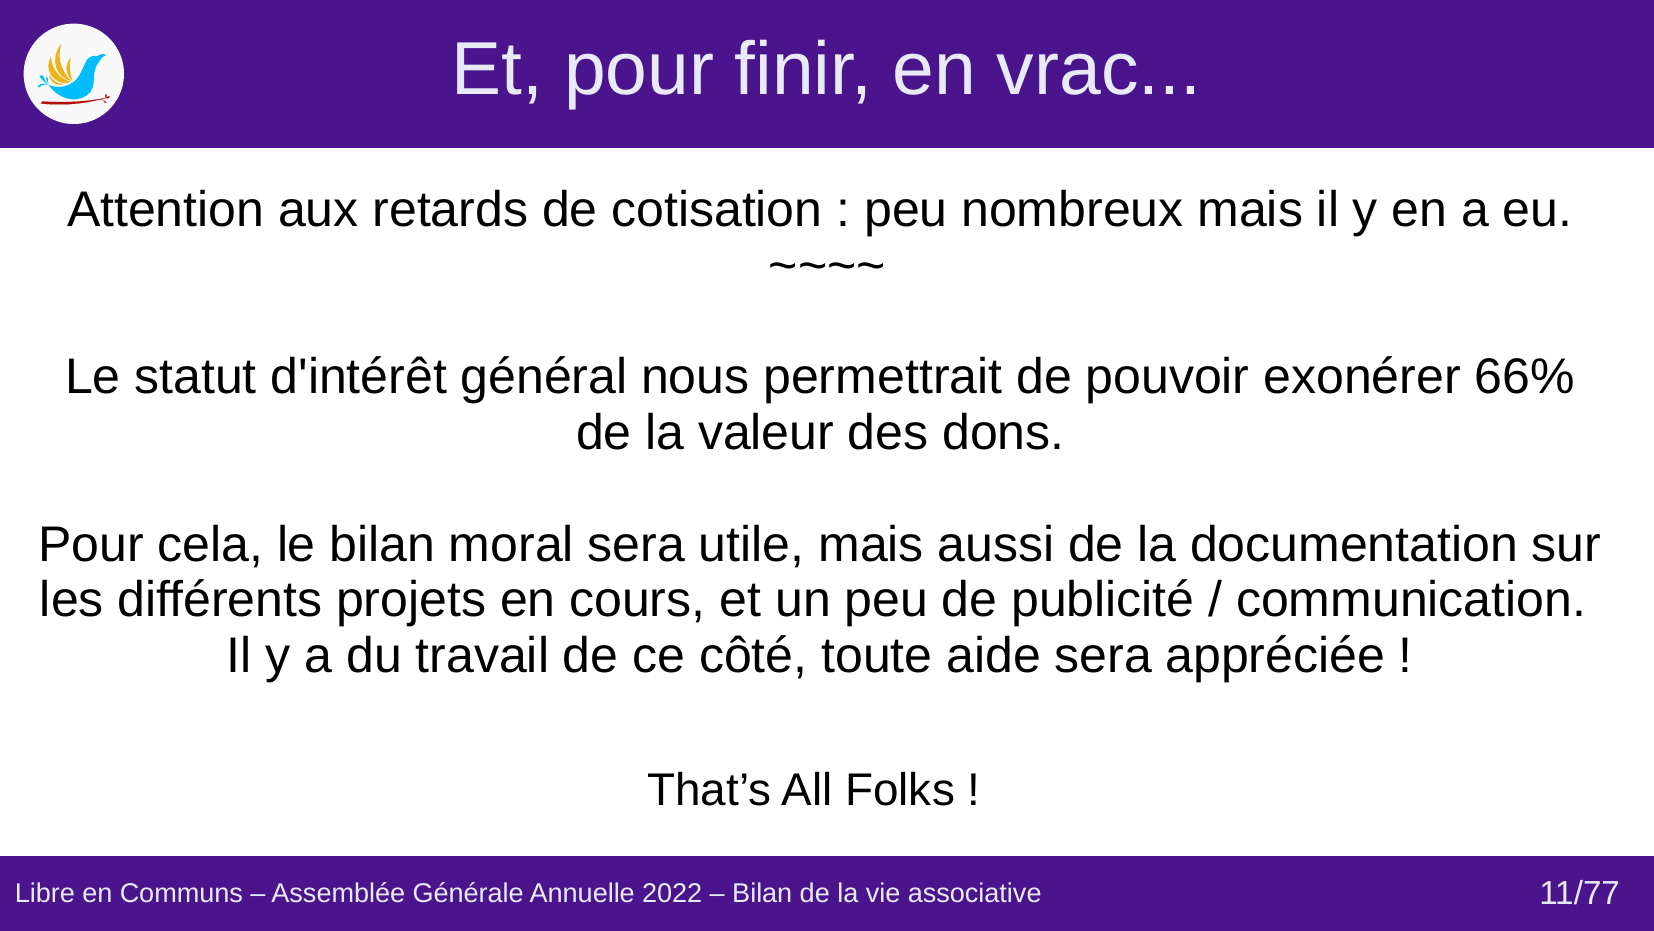

Et, pour finir, en vrac...
Attention aux retards de cotisation : peu nombreux mais il y en a eu.
 ~~~~
Le statut d'intérêt général nous permettrait de pouvoir exonérer 66% de la valeur des dons.
Pour cela, le bilan moral sera utile, mais aussi de la documentation sur les différents projets en cours, et un peu de publicité / communication.
Il y a du travail de ce côté, toute aide sera appréciée !
That’s All Folks !
Libre en Communs – Assemblée Générale Annuelle 2022 – Bilan de la vie associative